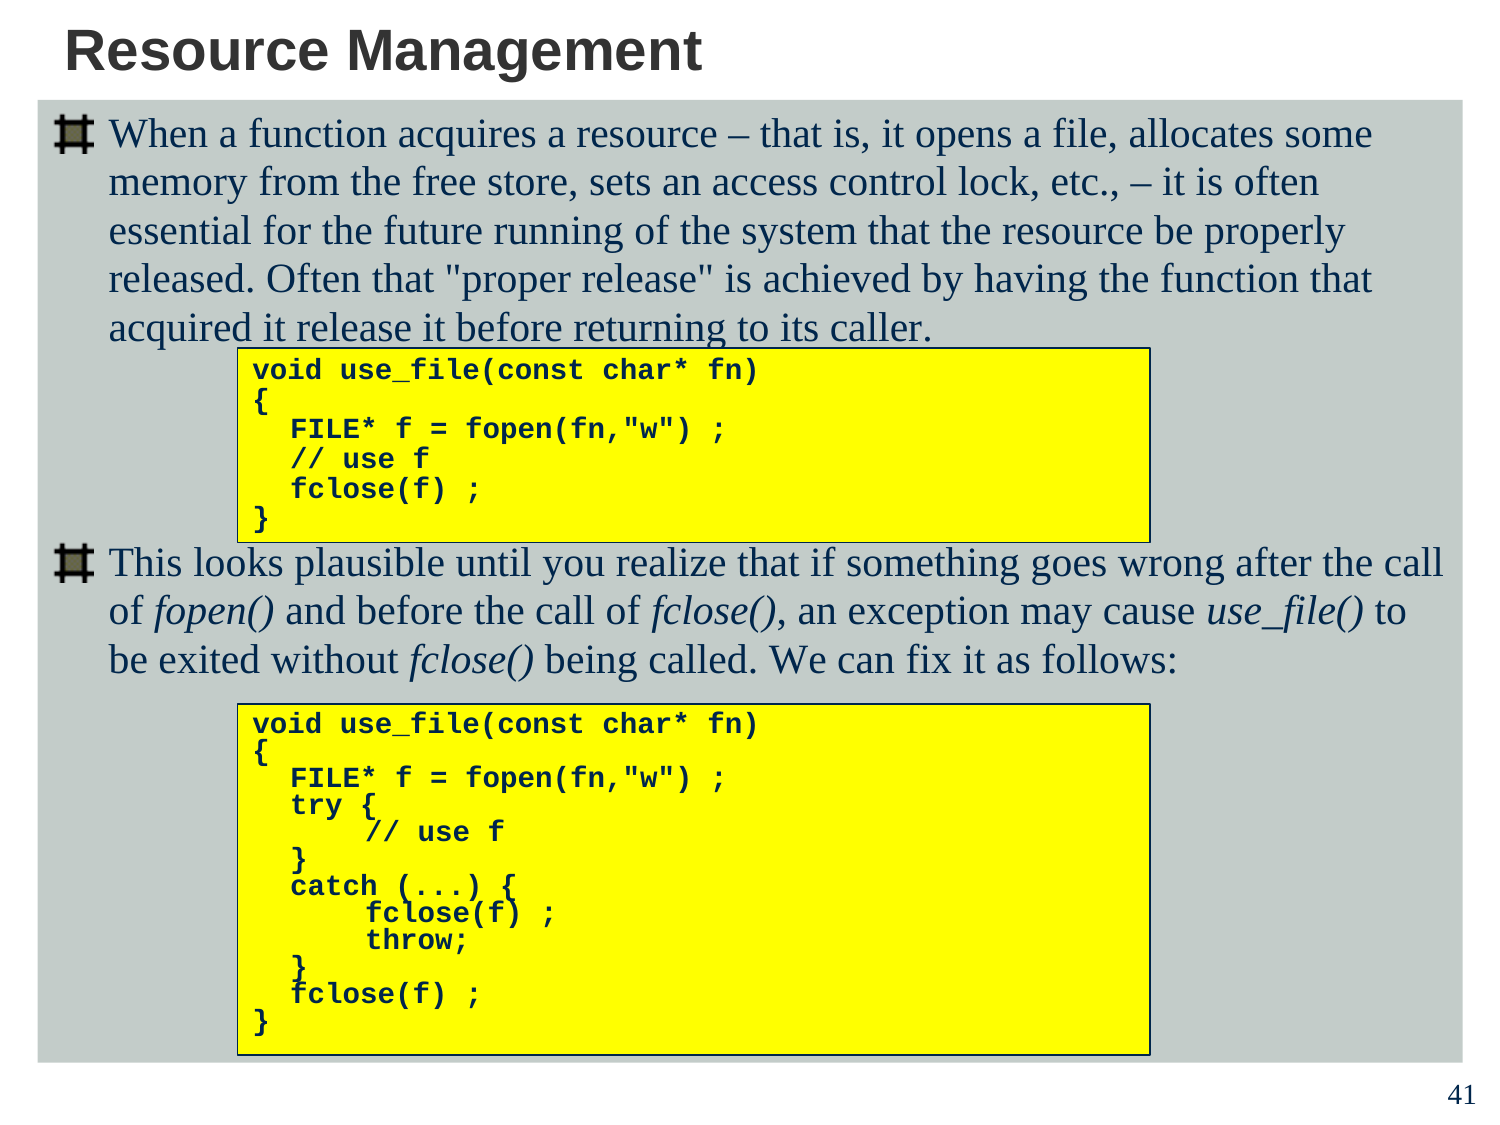

# Resource Management
When a function acquires a resource – that is, it opens a file, allocates some memory from the free store, sets an access control lock, etc., – it is often essential for the future running of the system that the resource be properly released. Often that "proper release" is achieved by having the function that acquired it release it before returning to its caller.
This looks plausible until you realize that if something goes wrong after the call of fopen() and before the call of fclose(), an exception may cause use_file() to be exited without fclose() being called. We can fix it as follows:
void use_file(const char* fn)
{
	FILE* f = fopen(fn,"w") ;
	// use f
	fclose(f) ;
}
void use_file(const char* fn)
{
	FILE* f = fopen(fn,"w") ;
	try {
		// use f
	}
	catch (...) {
		fclose(f) ;
		throw;
	}
	fclose(f) ;
}